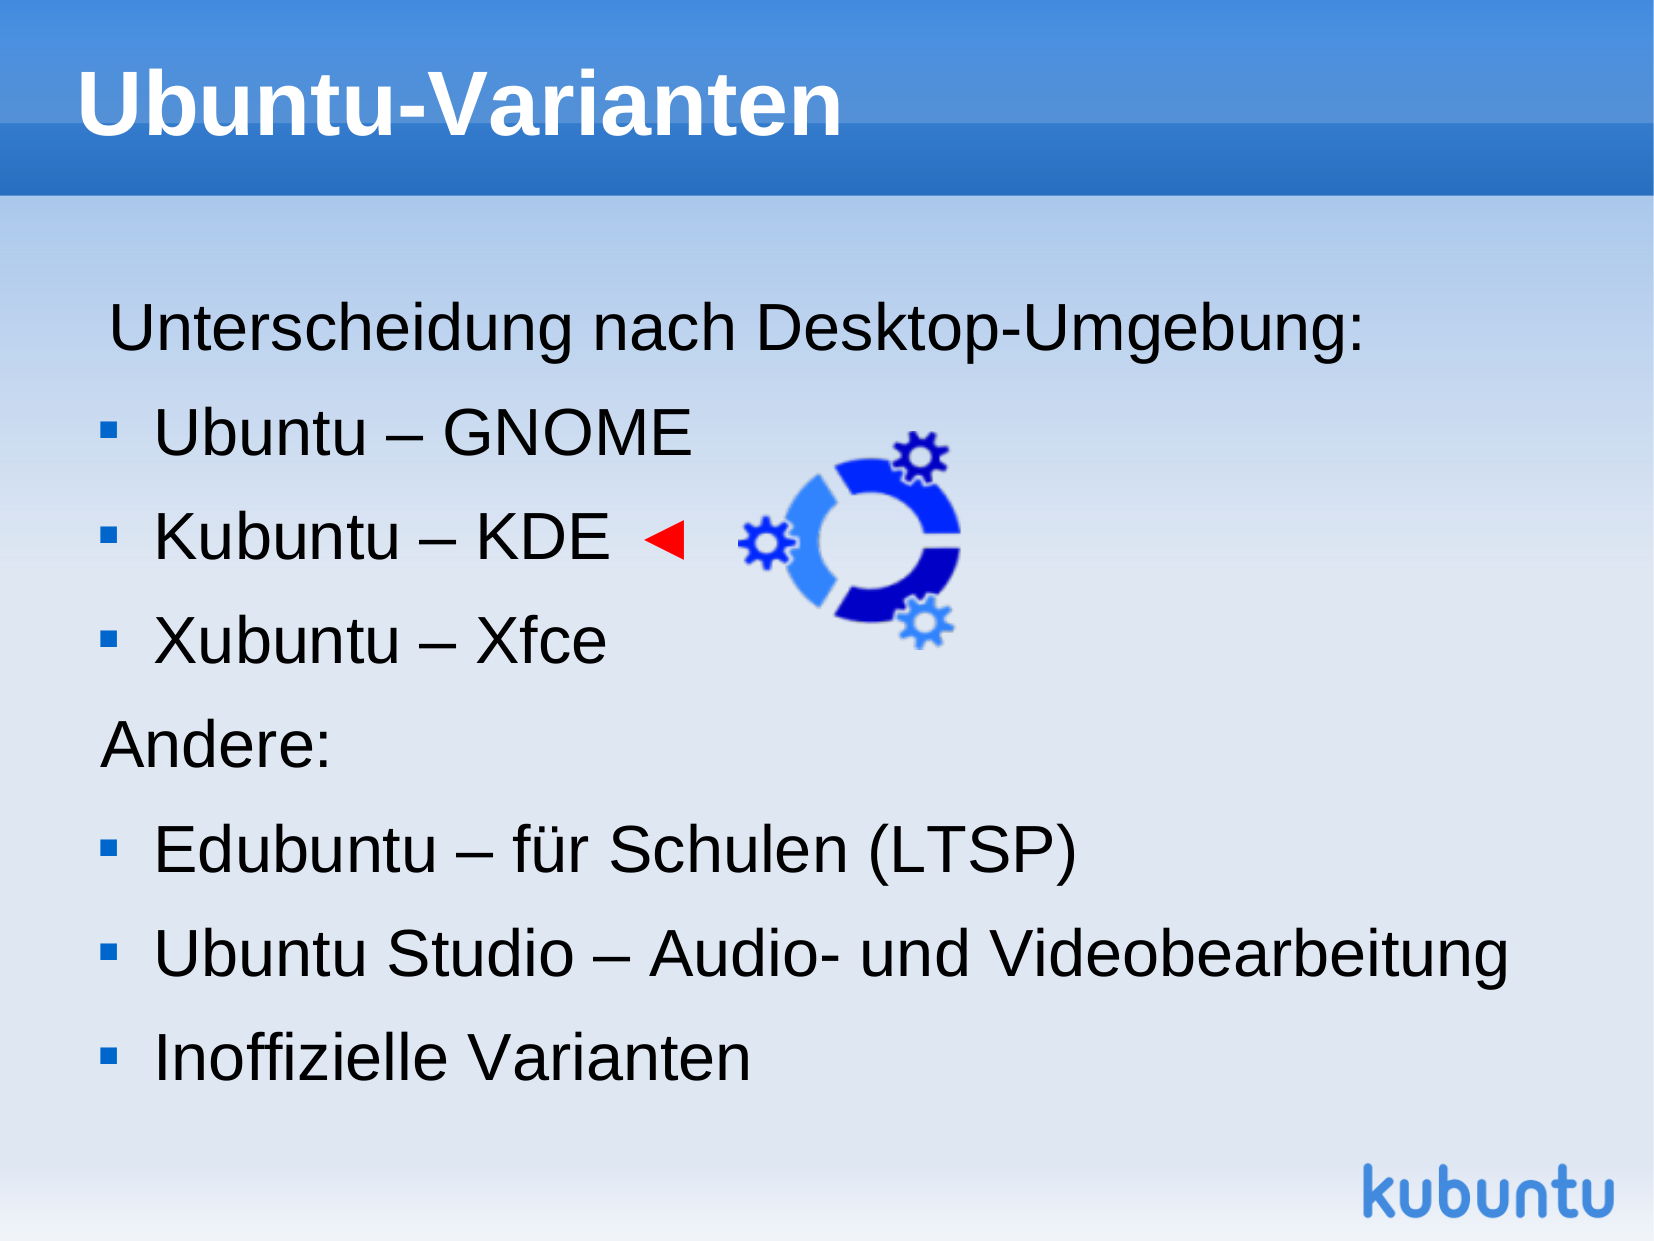

# Ubuntu-Varianten
Unterscheidung nach Desktop-Umgebung:
Ubuntu – GNOME
Kubuntu – KDE ◄
Xubuntu – Xfce
Andere:
Edubuntu – für Schulen (LTSP)
Ubuntu Studio – Audio- und Videobearbeitung
Inoffizielle Varianten